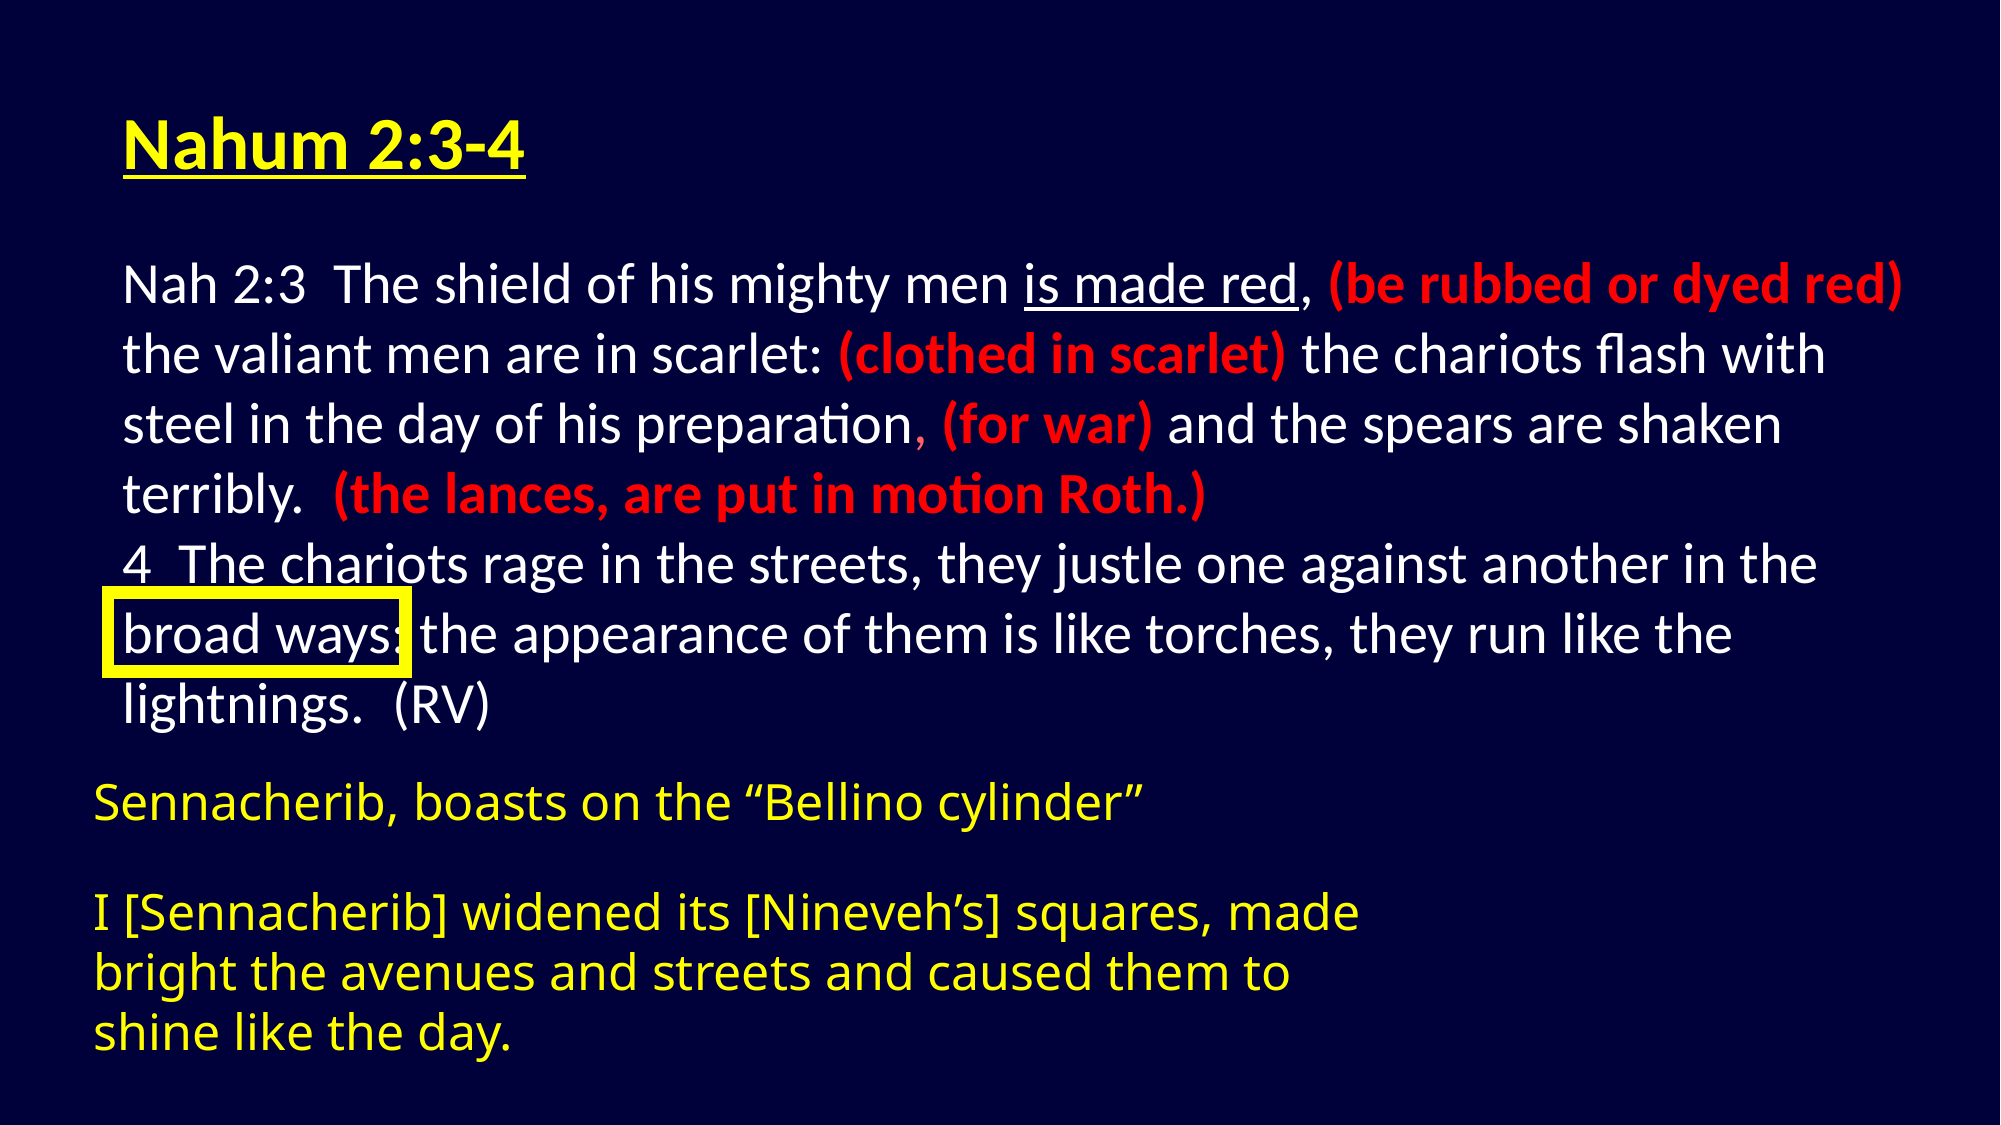

Nahum 2:3-4
Nah 2:3  The shield of his mighty men is made red, (be rubbed or dyed red) the valiant men are in scarlet: (clothed in scarlet) the chariots flash with steel in the day of his preparation, (for war) and the spears are shaken terribly.  (the lances, are put in motion Roth.)
4  The chariots rage in the streets, they justle one against another in the broad ways: the appearance of them is like torches, they run like the lightnings.  (RV)
Sennacherib, boasts on the “Bellino cylinder”
I [Sennacherib] widened its [Nineveh’s] squares, made bright the avenues and streets and caused them to shine like the day.